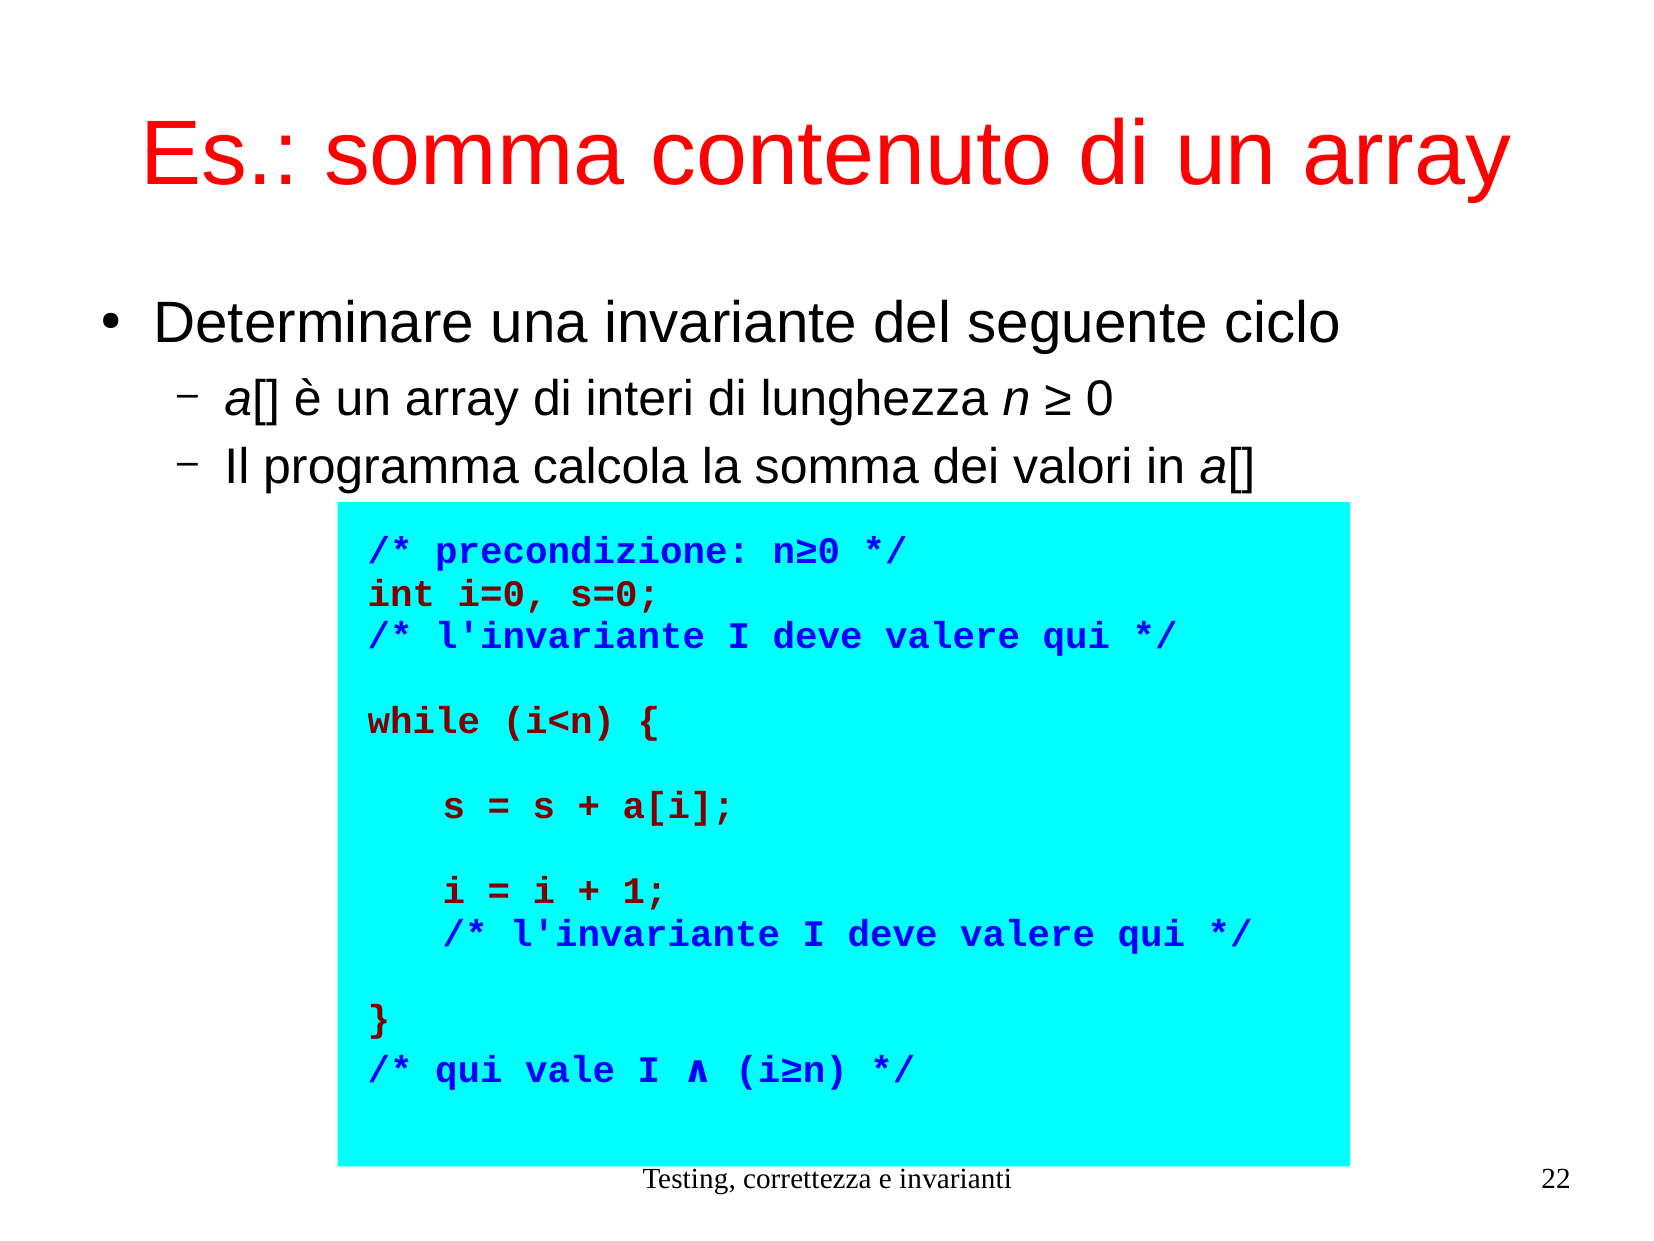

# Es.: somma contenuto di un array
Determinare una invariante del seguente ciclo
a[] è un array di interi di lunghezza n ≥ 0
Il programma calcola la somma dei valori in a[]
/* precondizione: n≥0 */
int i=0, s=0;
/* l'invariante I deve valere qui */
while (i<n) {
	s = s + a[i];
	i = i + 1;
	/* l'invariante I deve valere qui */
}
/* qui vale I ∧ (i≥n) */
Testing, correttezza e invarianti
22